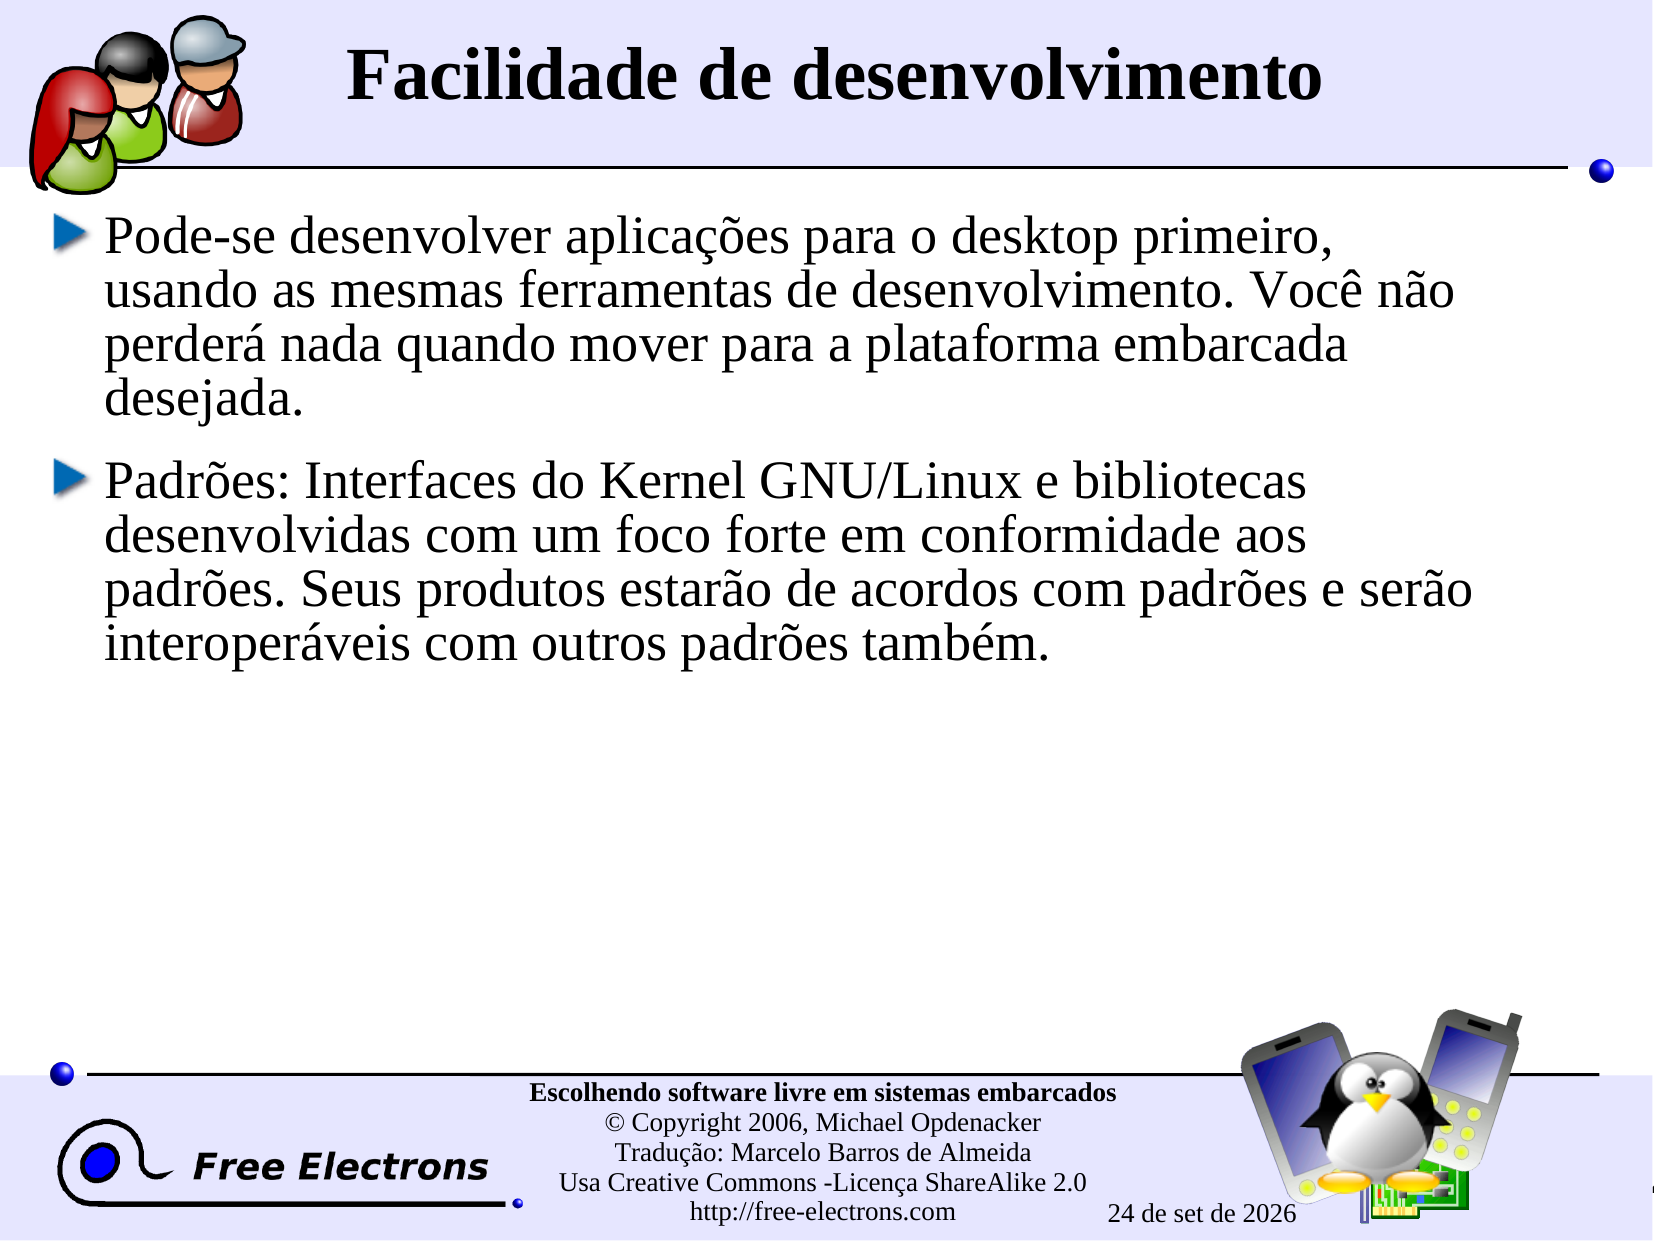

# Facilidade de desenvolvimento
Pode-se desenvolver aplicações para o desktop primeiro, usando as mesmas ferramentas de desenvolvimento. Você não perderá nada quando mover para a plataforma embarcada desejada.
Padrões: Interfaces do Kernel GNU/Linux e bibliotecas desenvolvidas com um foco forte em conformidade aos padrões. Seus produtos estarão de acordos com padrões e serão interoperáveis com outros padrões também.